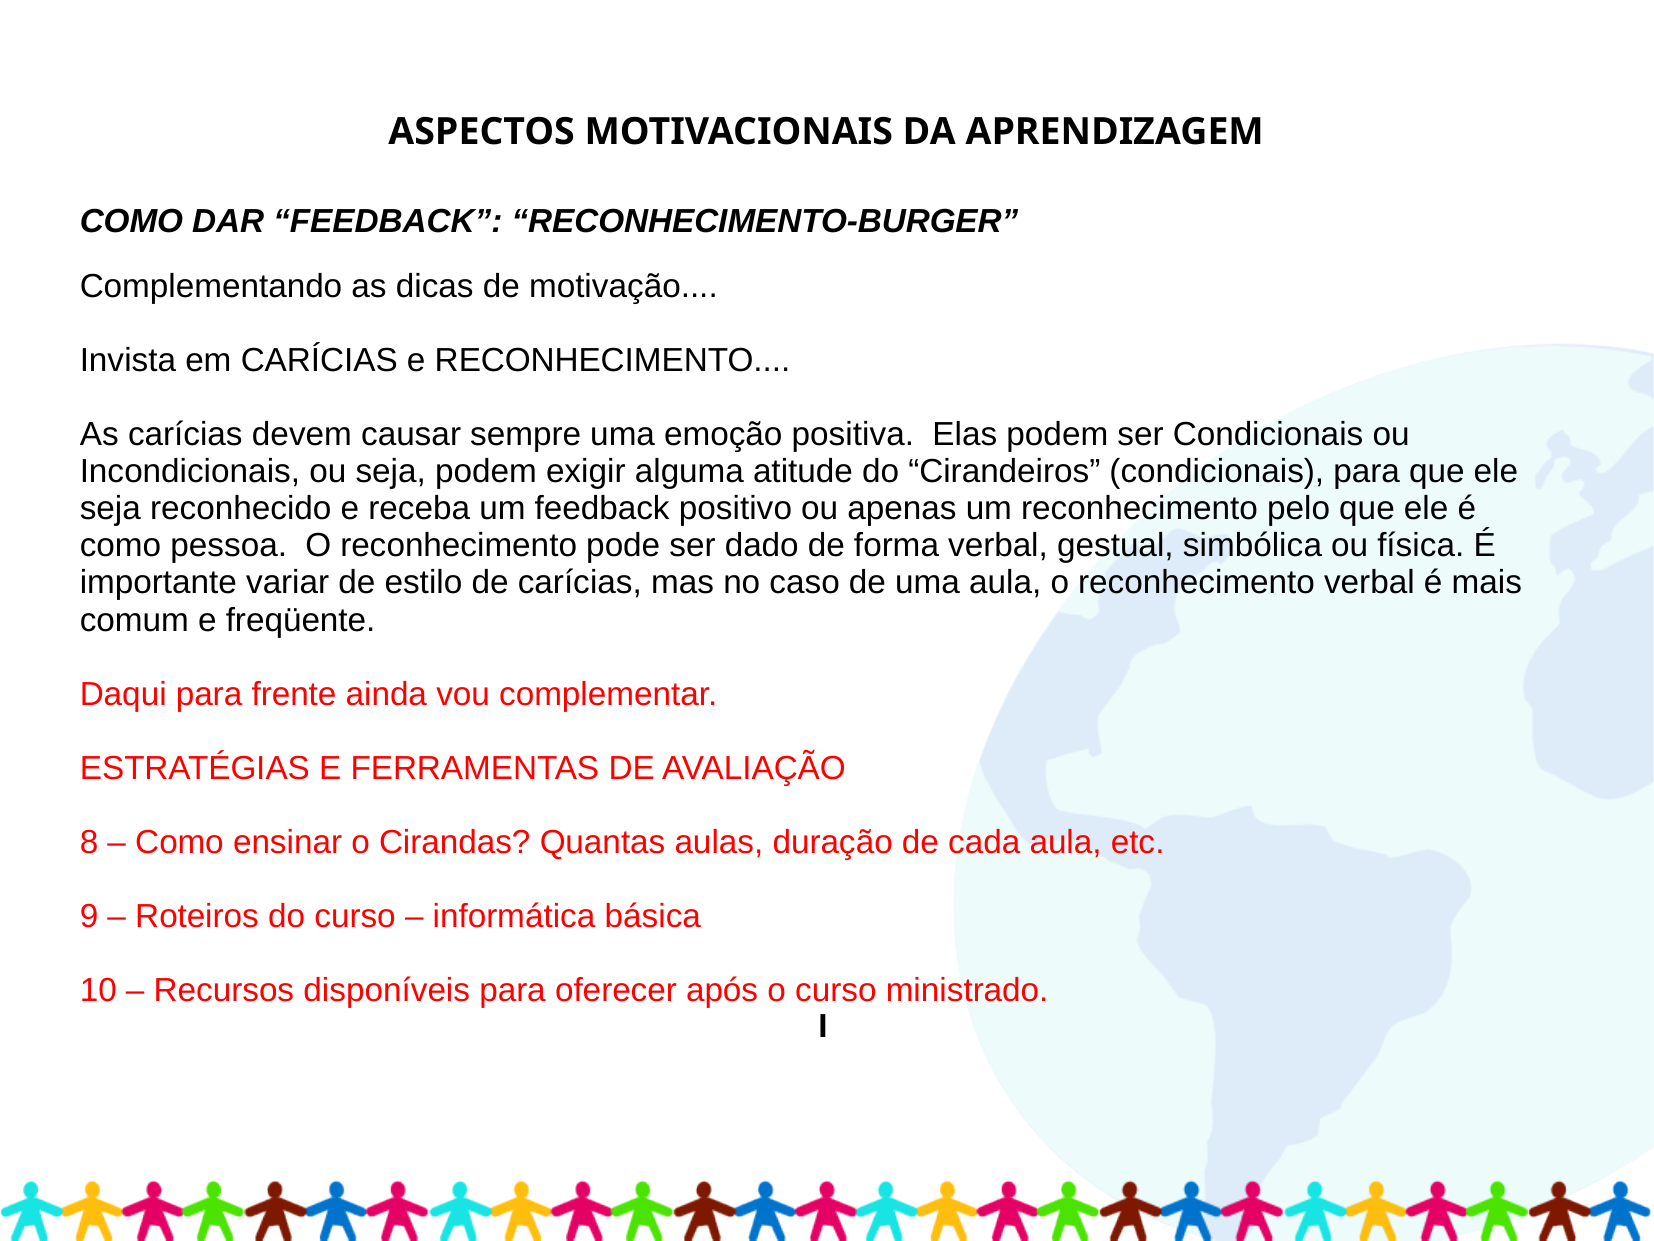

# ASPECTOS MOTIVACIONAIS DA APRENDIZAGEM
COMO DAR “FEEDBACK”: “RECONHECIMENTO-BURGER”
Complementando as dicas de motivação....
Invista em CARÍCIAS e RECONHECIMENTO....
As carícias devem causar sempre uma emoção positiva. Elas podem ser Condicionais ou Incondicionais, ou seja, podem exigir alguma atitude do “Cirandeiros” (condicionais), para que ele seja reconhecido e receba um feedback positivo ou apenas um reconhecimento pelo que ele é como pessoa. O reconhecimento pode ser dado de forma verbal, gestual, simbólica ou física. É importante variar de estilo de carícias, mas no caso de uma aula, o reconhecimento verbal é mais comum e freqüente.
Daqui para frente ainda vou complementar.
ESTRATÉGIAS E FERRAMENTAS DE AVALIAÇÃO
8 – Como ensinar o Cirandas? Quantas aulas, duração de cada aula, etc.
9 – Roteiros do curso – informática básica
10 – Recursos disponíveis para oferecer após o curso ministrado.
I